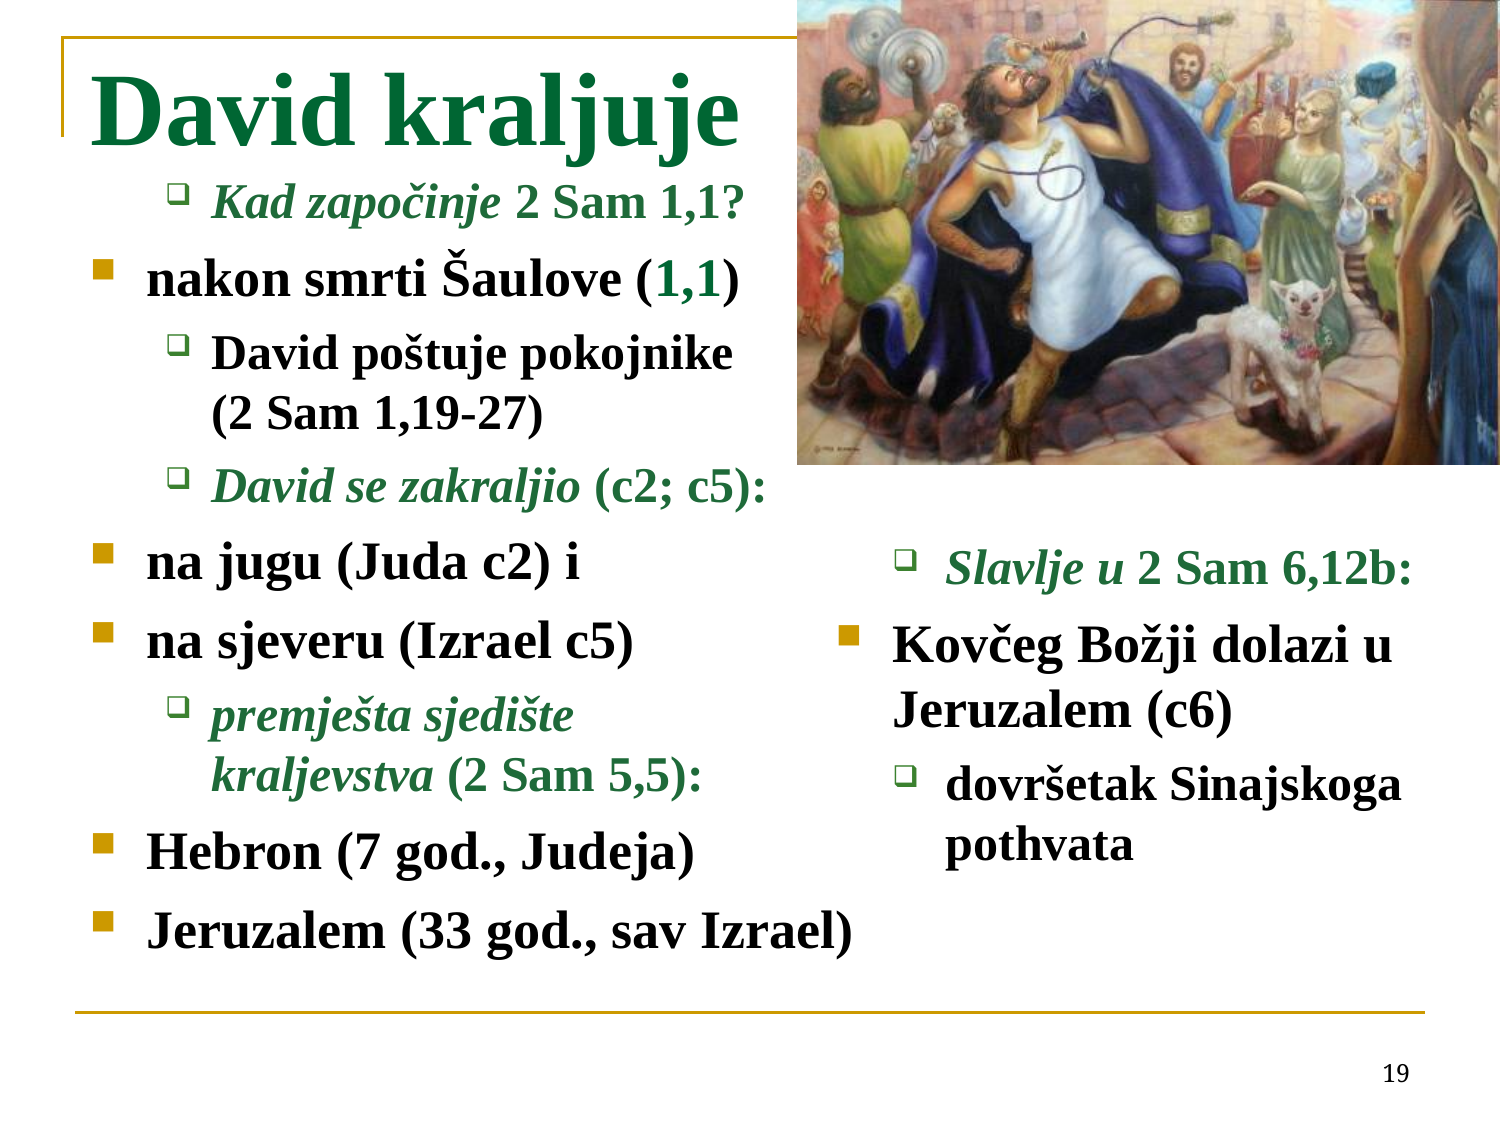

# David kraljuje
Kad započinje 2 Sam 1,1?
nakon smrti Šaulove (1,1)
David poštuje pokojnike
(2 Sam 1,19-27)
David se zakraljio (c2; c5):
na jugu (Juda c2) i
na sjeveru (Izrael c5)
premješta sjedište
kraljevstva (2 Sam 5,5):
Hebron (7 god., Judeja)
Jeruzalem (33 god., sav Izrael)
Slavlje u 2 Sam 6,12b:
Kovčeg Božji dolazi u Jeruzalem (c6)
dovršetak Sinajskoga pothvata